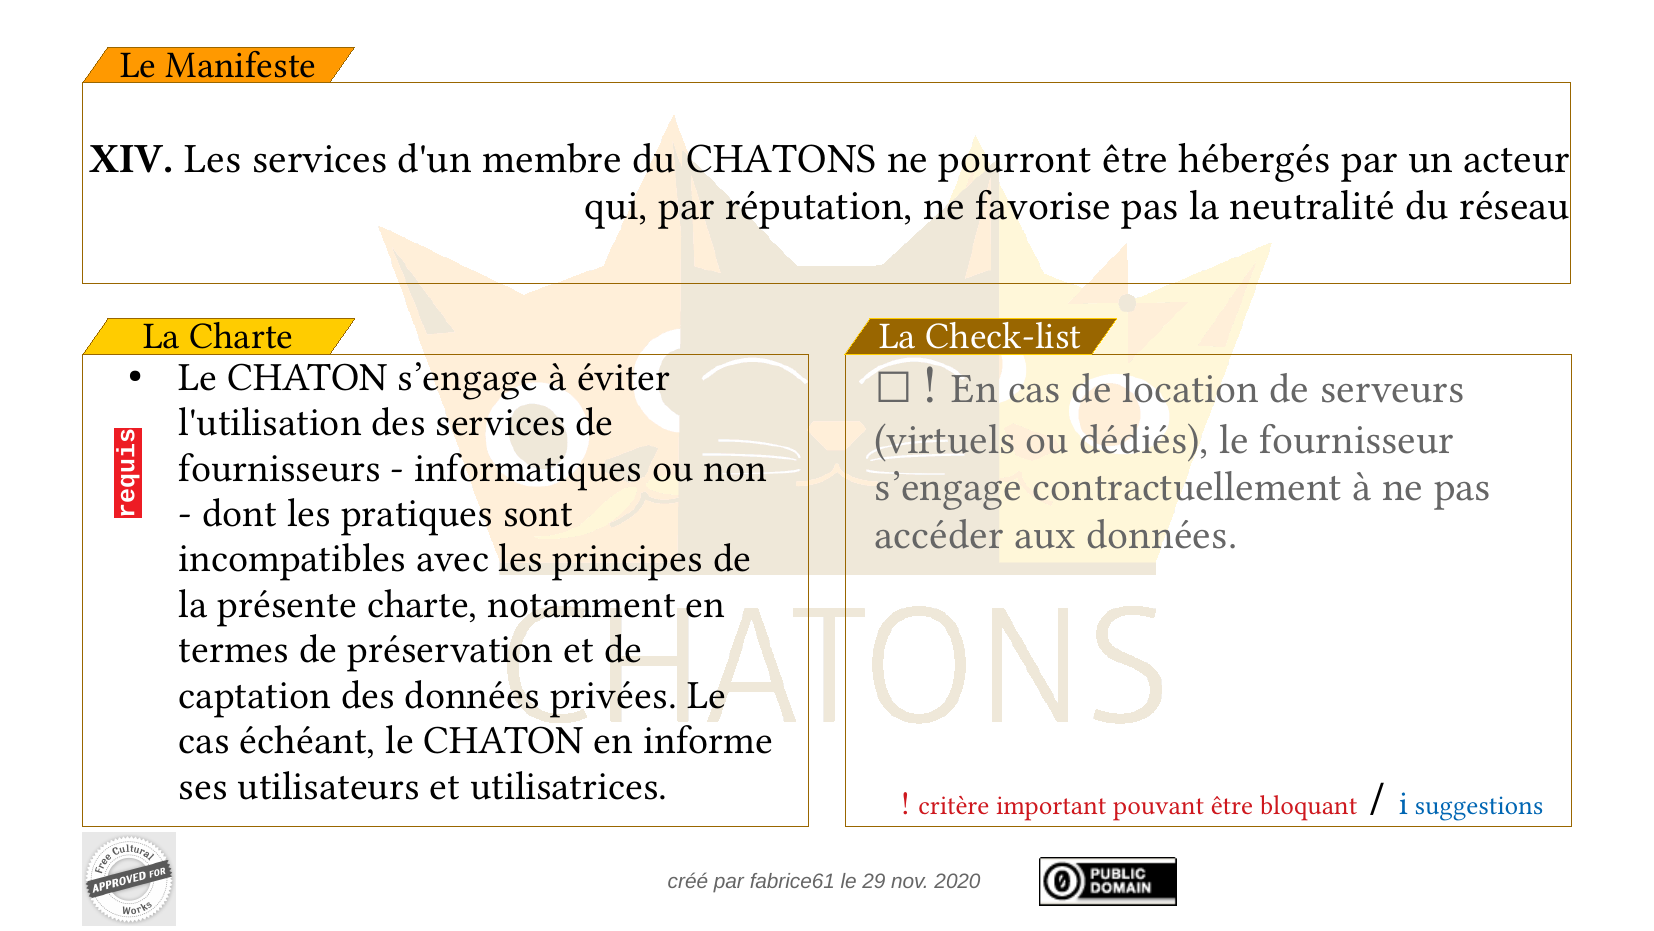

Le Manifeste
# XIV. Les services d'un membre du CHATONS ne pourront être hébergés par un acteur qui, par réputation, ne favorise pas la neutralité du réseau
La Charte
La Check-list
Le CHATON s’engage à éviter l'utilisation des services de fournisseurs - informatiques ou non - dont les pratiques sont incompatibles avec les principes de la présente charte, notamment en termes de préservation et de captation des données privées. Le cas échéant, le CHATON en informe ses utilisateurs et utilisatrices.
☐ ! En cas de location de serveurs (virtuels ou dédiés), le fournisseur s’engage contractuellement à ne pas accéder aux données.
requis